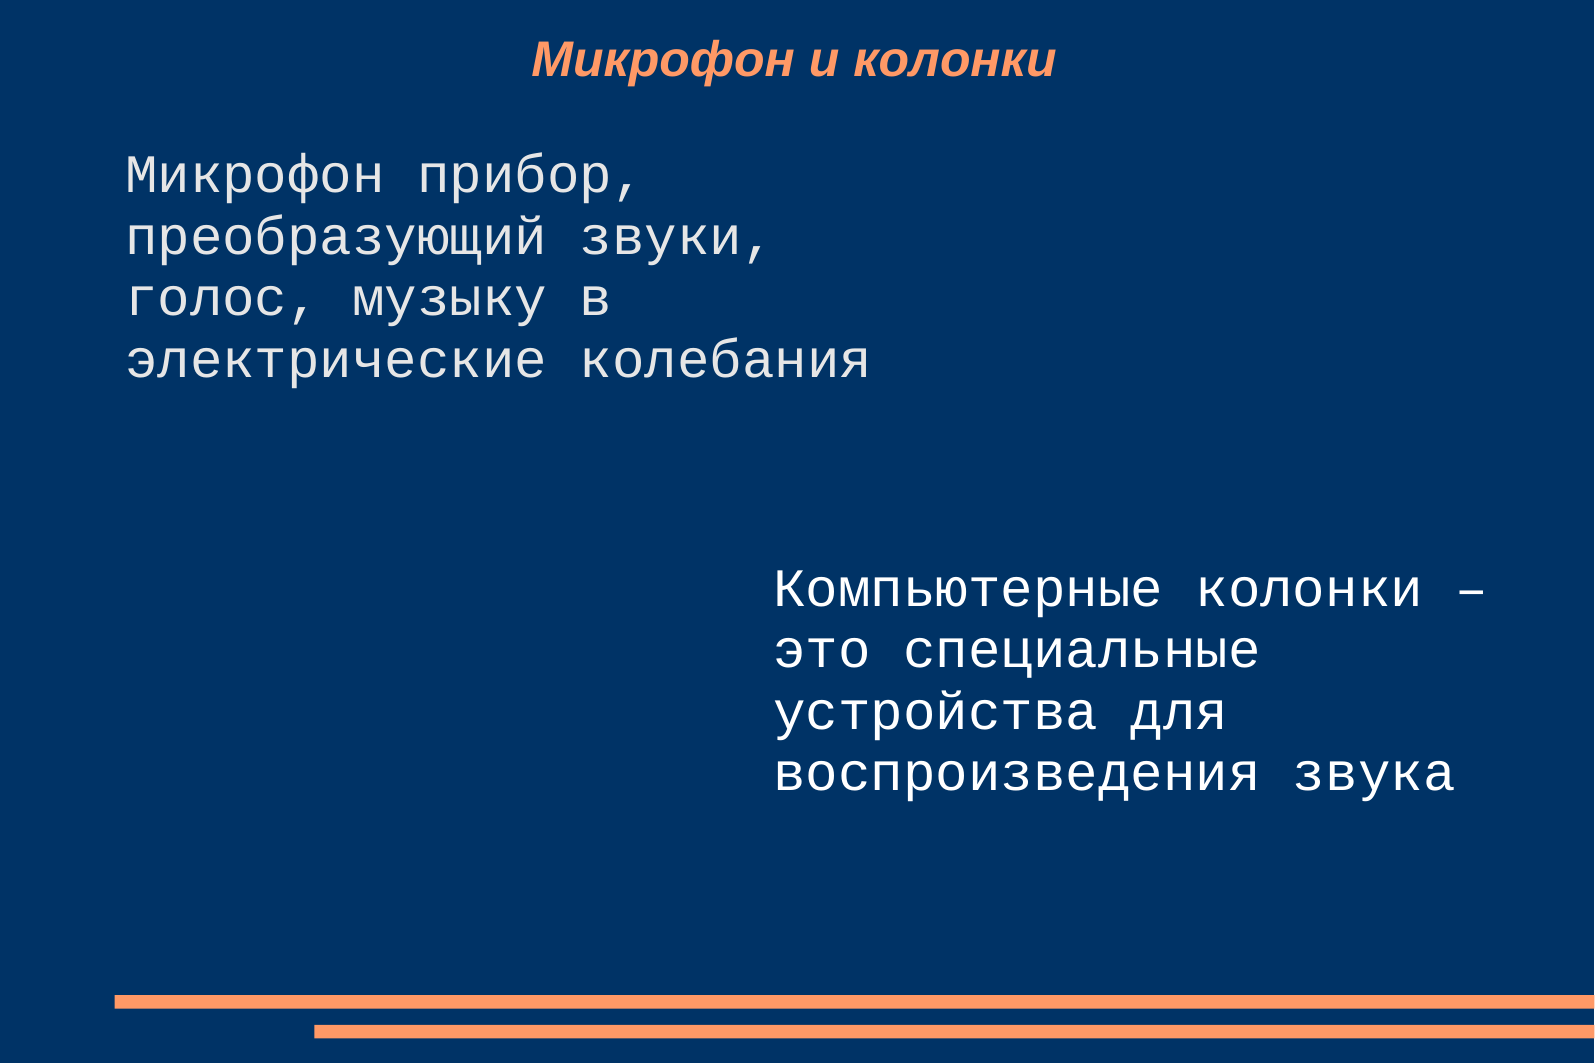

# Микрофон и колонки
Микрофон прибор, преобразующий звуки, голос, музыку в электрические колебания
Компьютерные колонки – это специальные устройства для воспроизведения звука